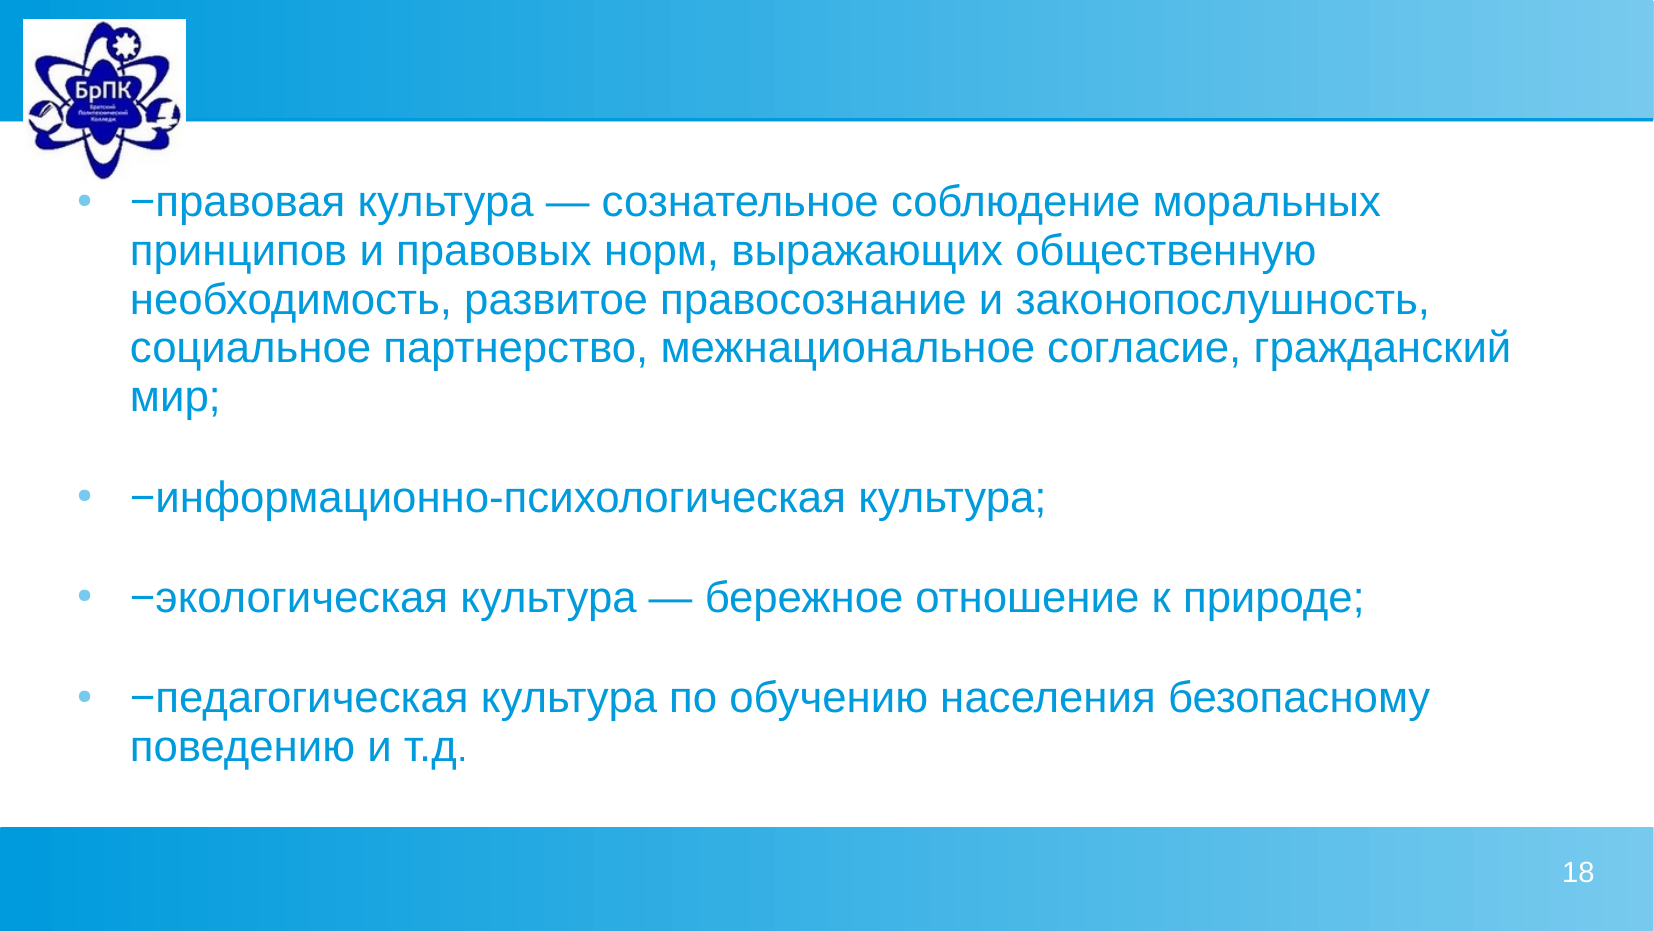

# −правовая культура — сознательное соблюдение моральных принципов и правовых норм, выражающих общественную необходимость, развитое правосознание и законопослушность, социальное партнерство, межнациональное согласие, гражданский мир;
−информационно-психологическая культура;
−экологическая культура — бережное отношение к природе;
−педагогическая культура по обучению населения безопасному поведению и т.д.
18